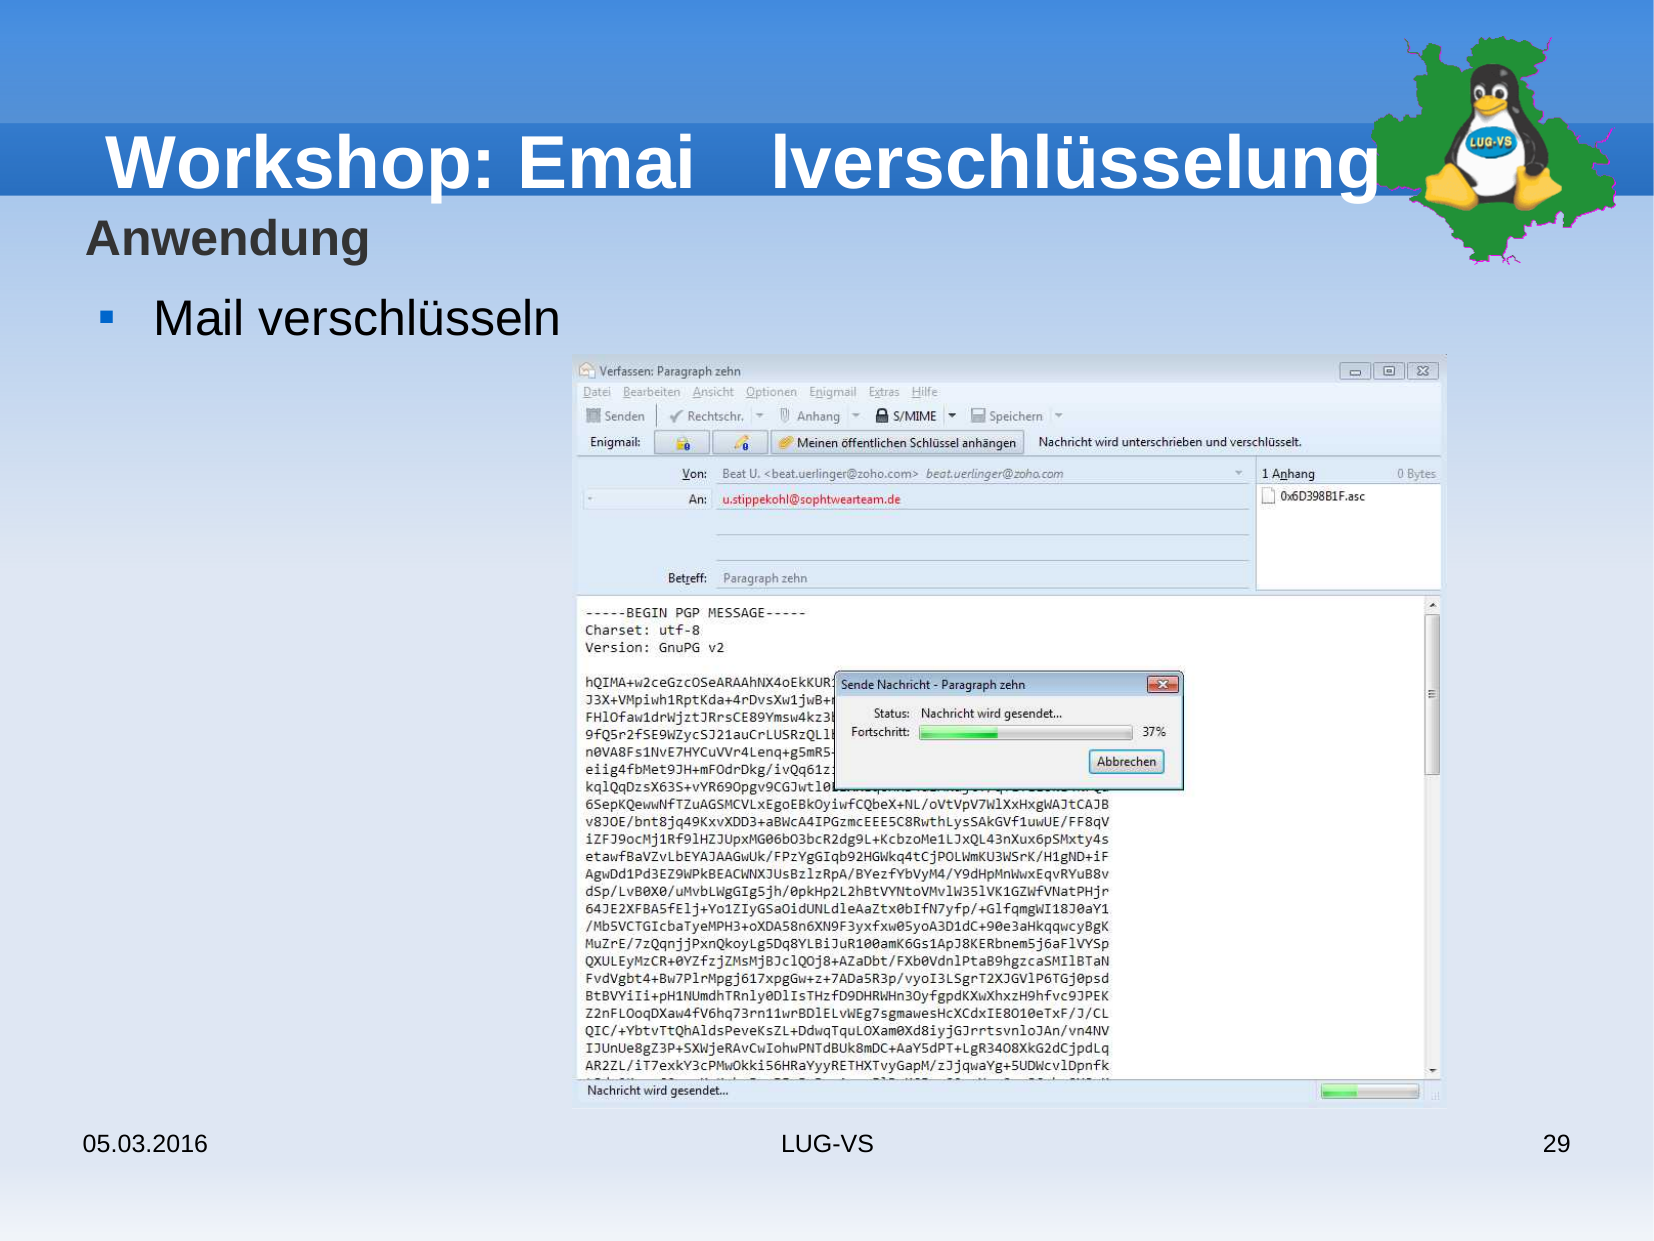

Workshop: Emai	lverschlüsselung
Anwendung
# Mail verschlüsseln
05.03.2016
LUG-VS
29